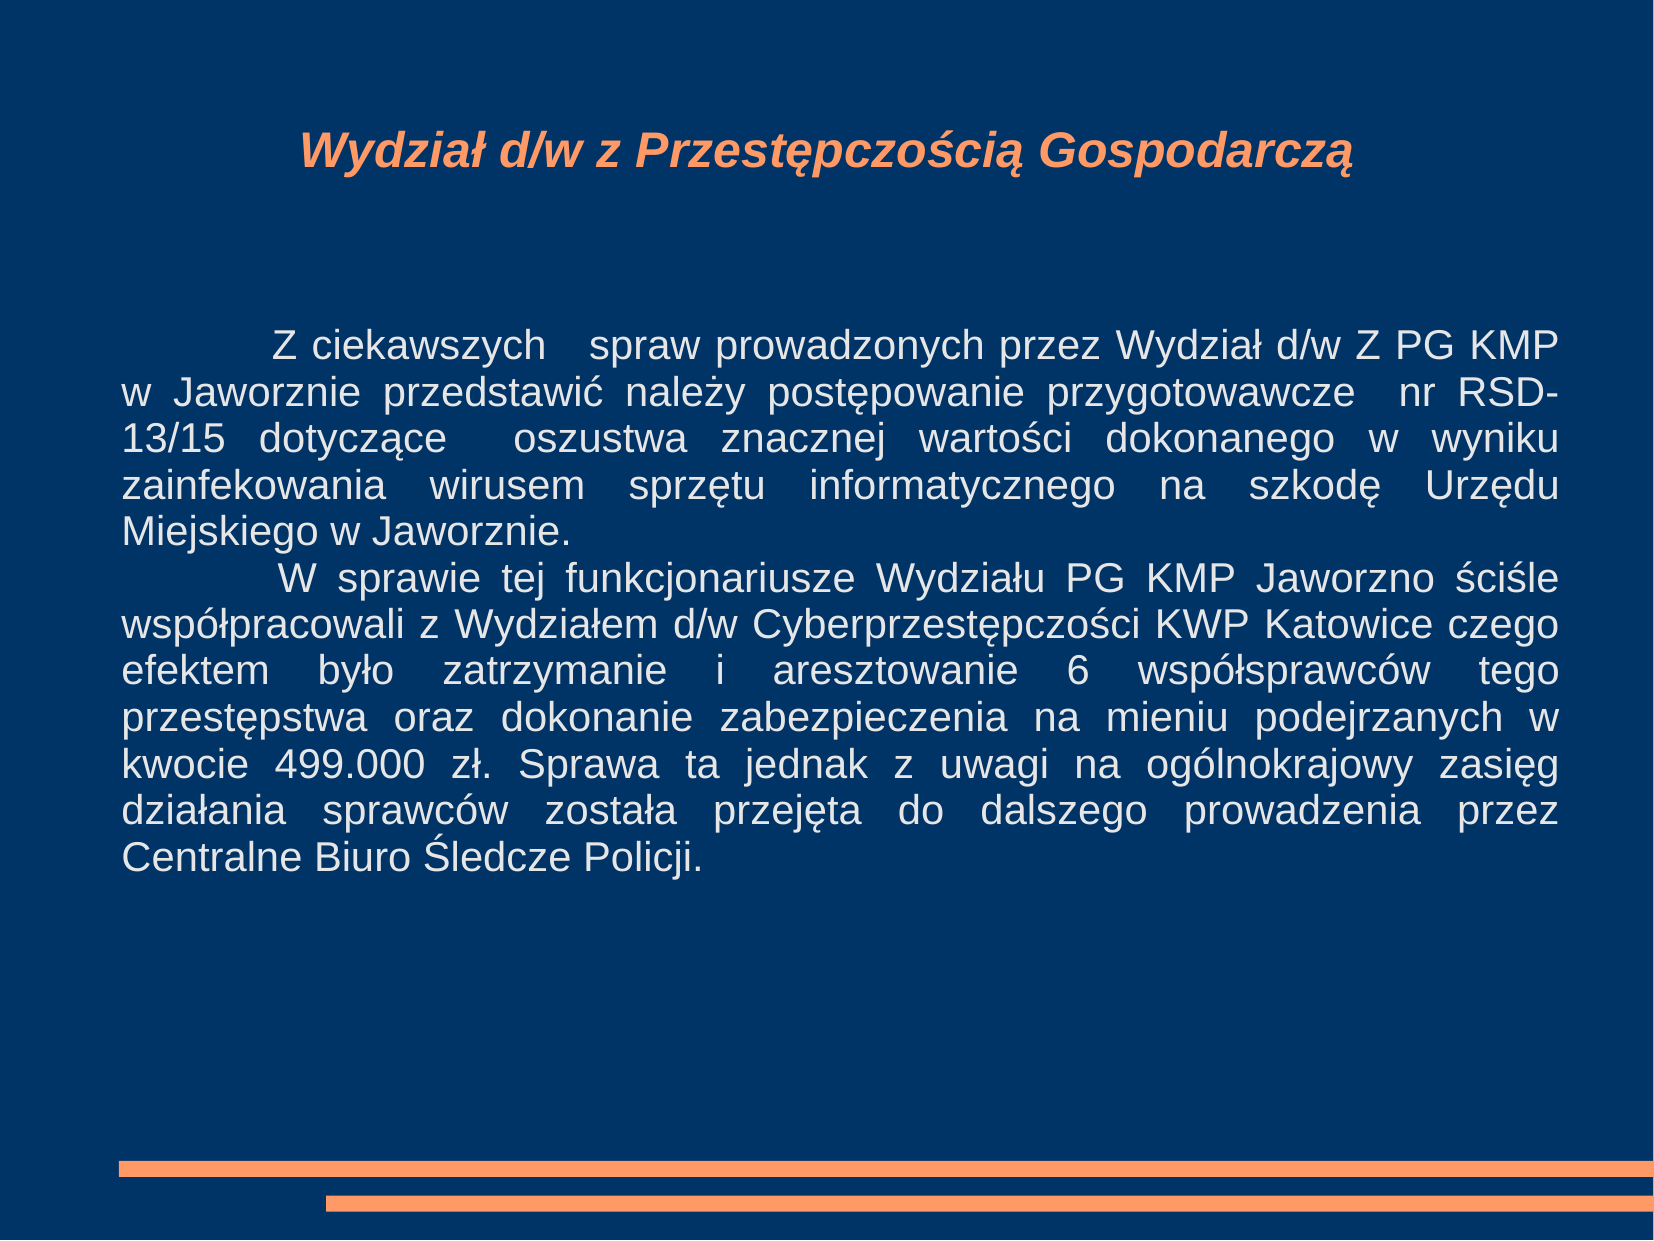

# Wydział d/w z Przestępczością Gospodarczą
 		Z ciekawszych spraw prowadzonych przez Wydział d/w Z PG KMP w Jaworznie przedstawić należy postępowanie przygotowawcze nr RSD-13/15 dotyczące oszustwa znacznej wartości dokonanego w wyniku zainfekowania wirusem sprzętu informatycznego na szkodę Urzędu Miejskiego w Jaworznie.
 		W sprawie tej funkcjonariusze Wydziału PG KMP Jaworzno ściśle współpracowali z Wydziałem d/w Cyberprzestępczości KWP Katowice czego efektem było zatrzymanie i aresztowanie 6 współsprawców tego przestępstwa oraz dokonanie zabezpieczenia na mieniu podejrzanych w kwocie 499.000 zł. Sprawa ta jednak z uwagi na ogólnokrajowy zasięg działania sprawców została przejęta do dalszego prowadzenia przez Centralne Biuro Śledcze Policji.